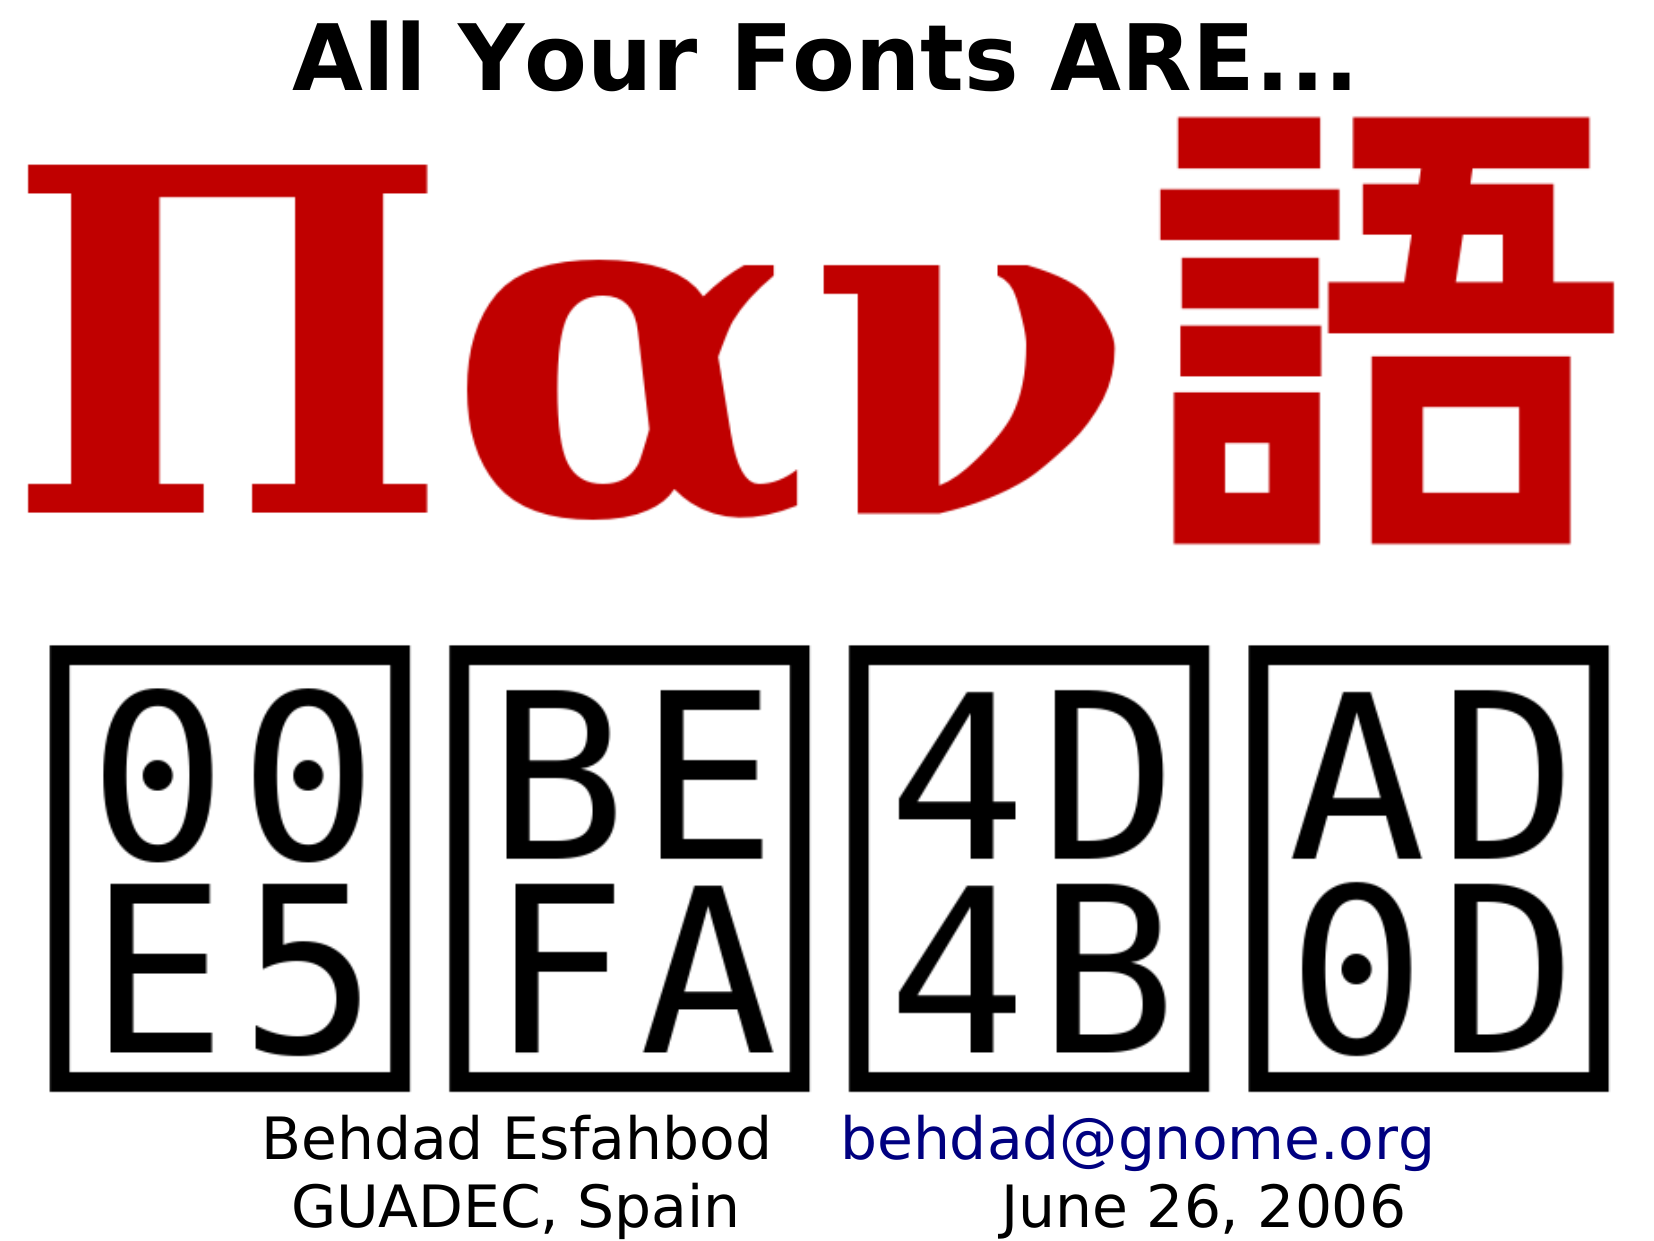

# All Your Fonts ARE...
Behdad Esfahbod	 behdad@gnome.org
GUADEC, Spain				June 26, 2006